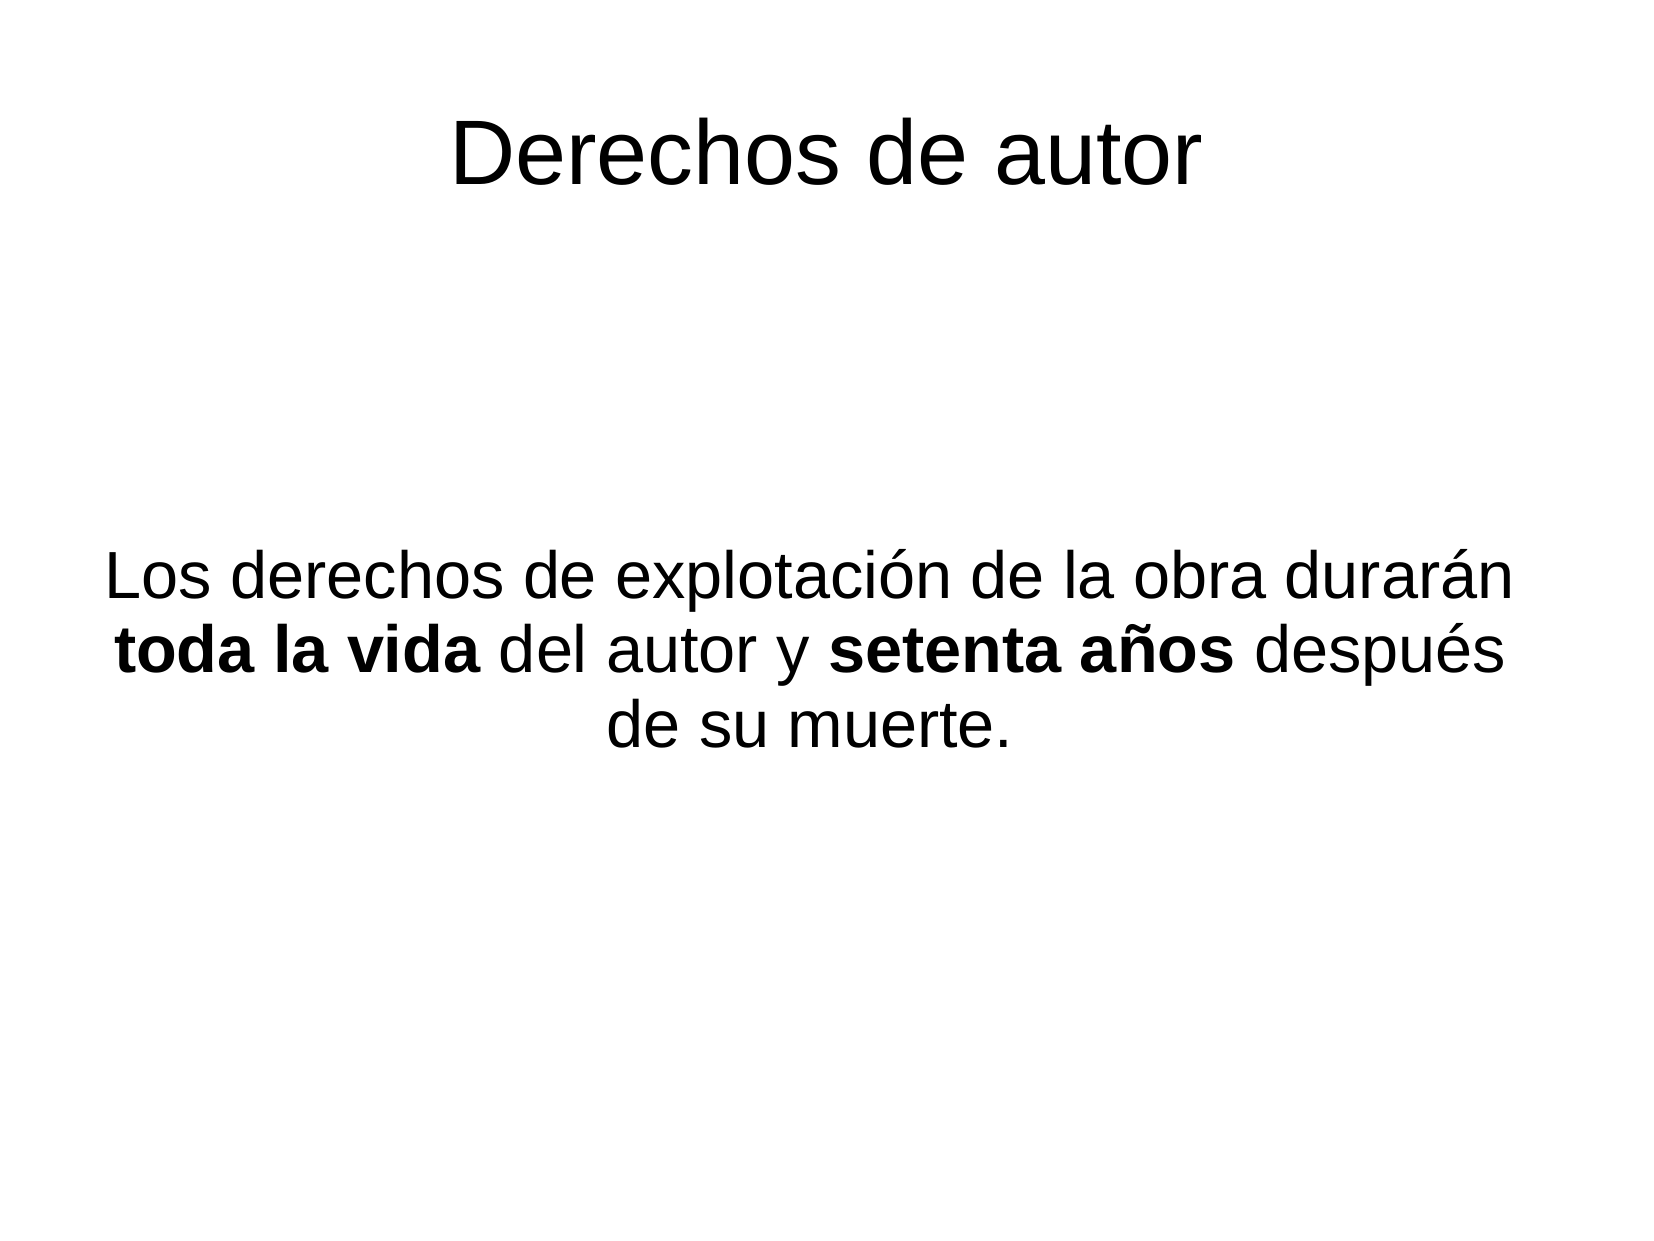

# Derechos de autor
Los derechos de explotación de la obra durarán toda la vida del autor y setenta años después de su muerte.